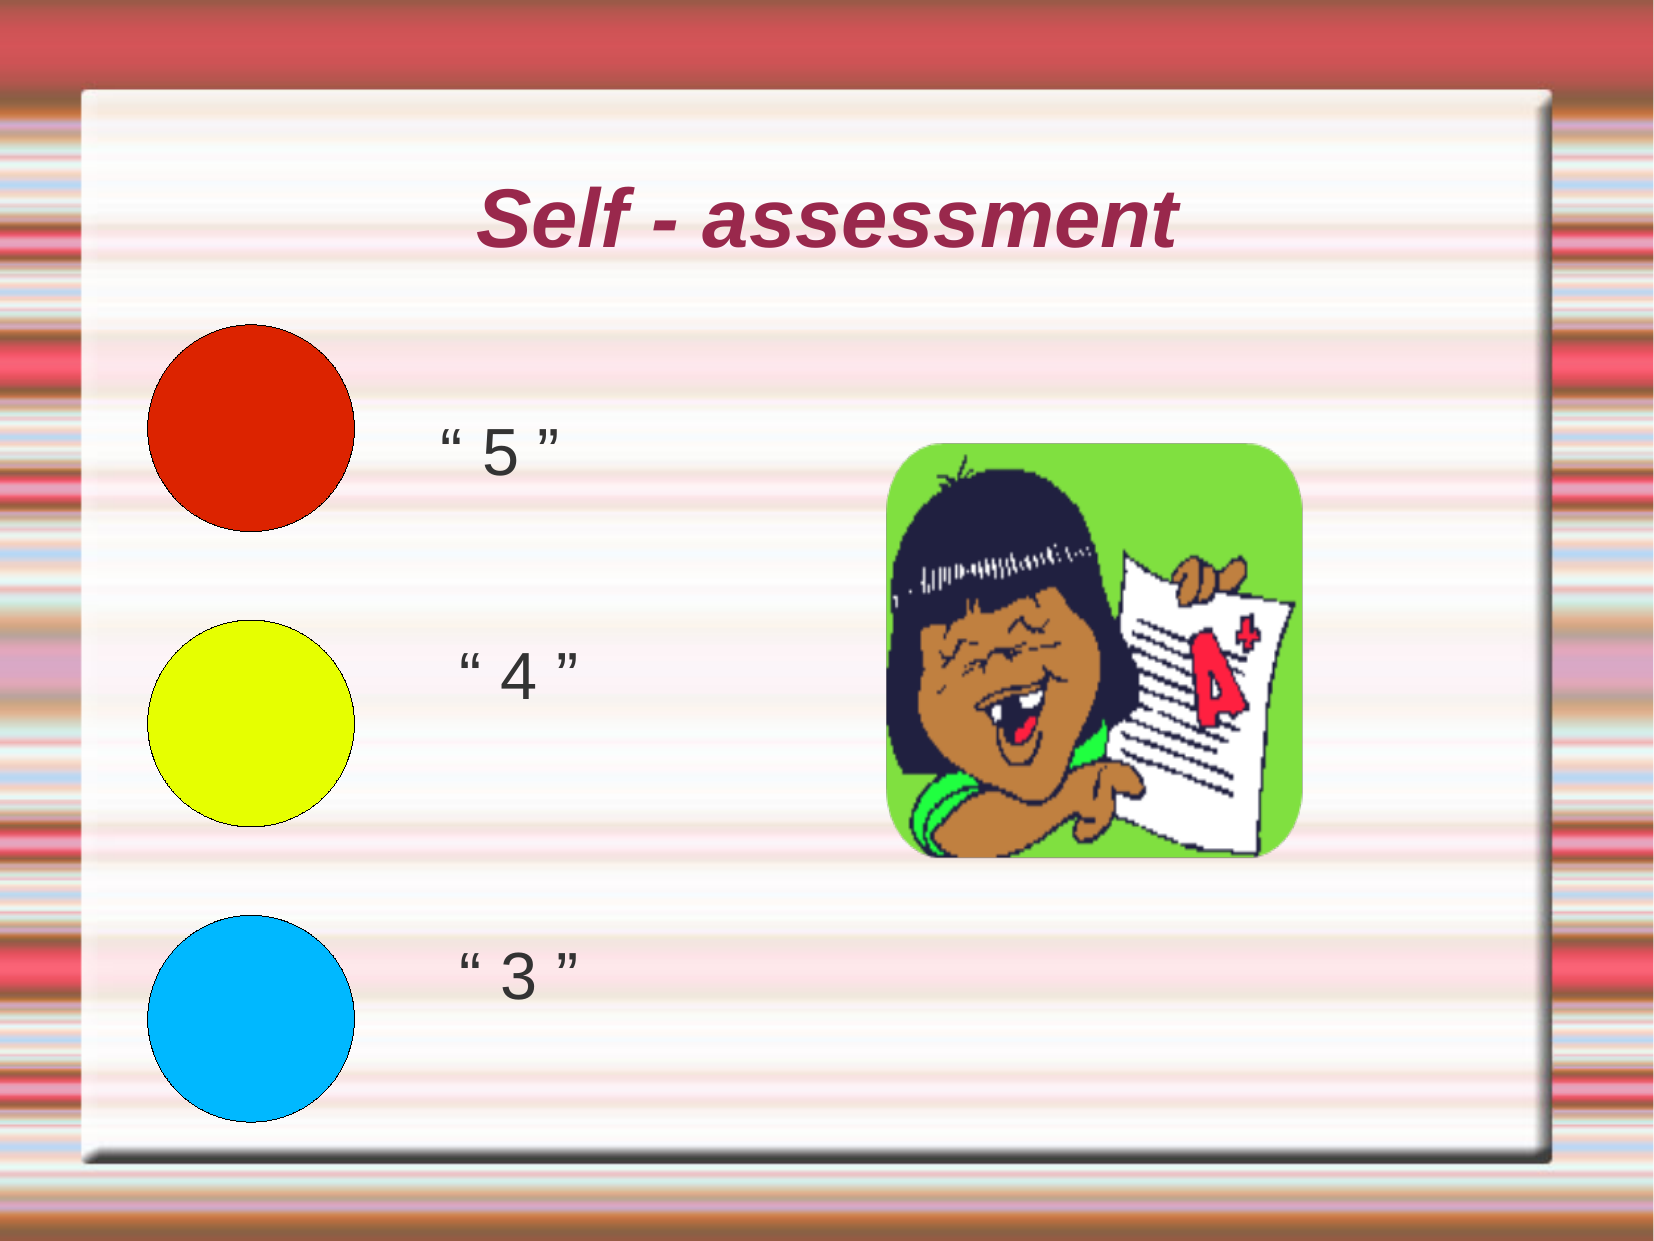

# Self - assessment
 “ 5 ”
 “ 4 ”
 “ 3 ”